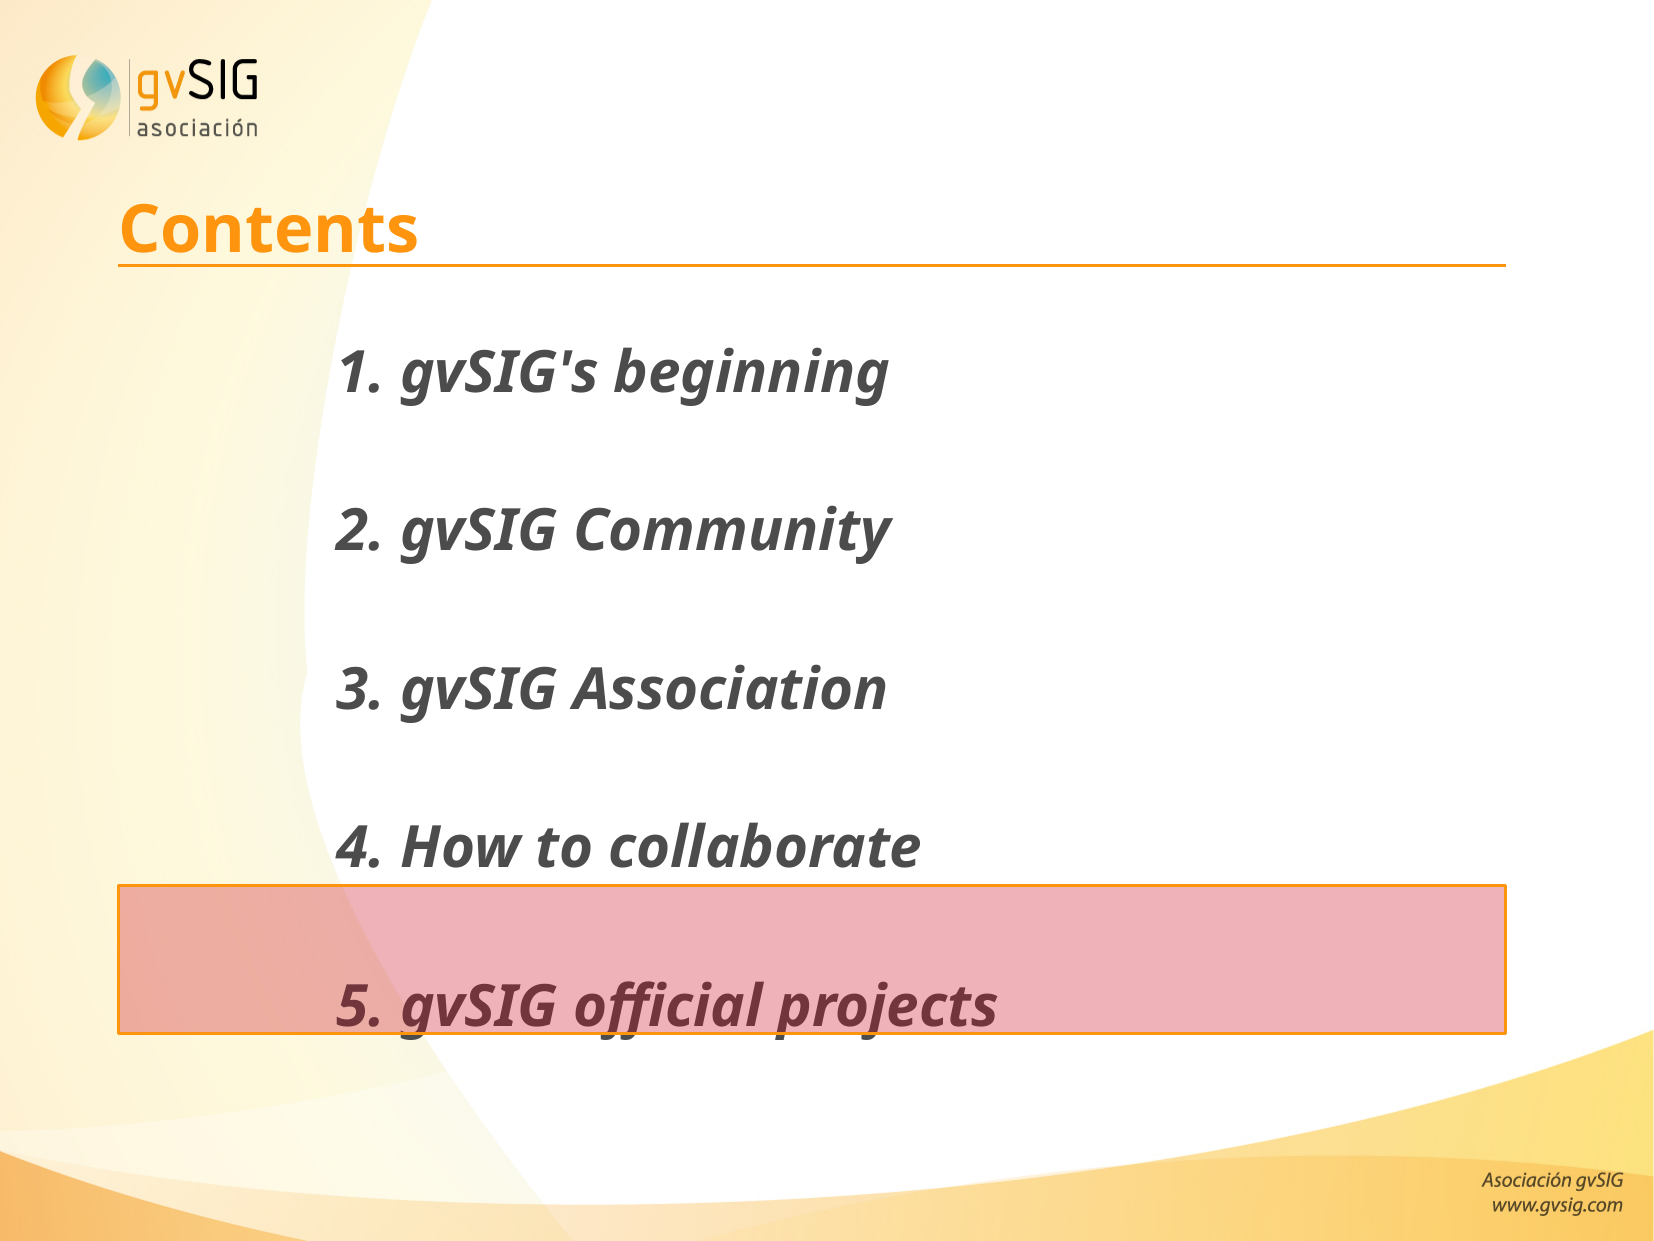

# Contents
1. gvSIG's beginning
2. gvSIG Community
3. gvSIG Association
4. How to collaborate
5. gvSIG official projects